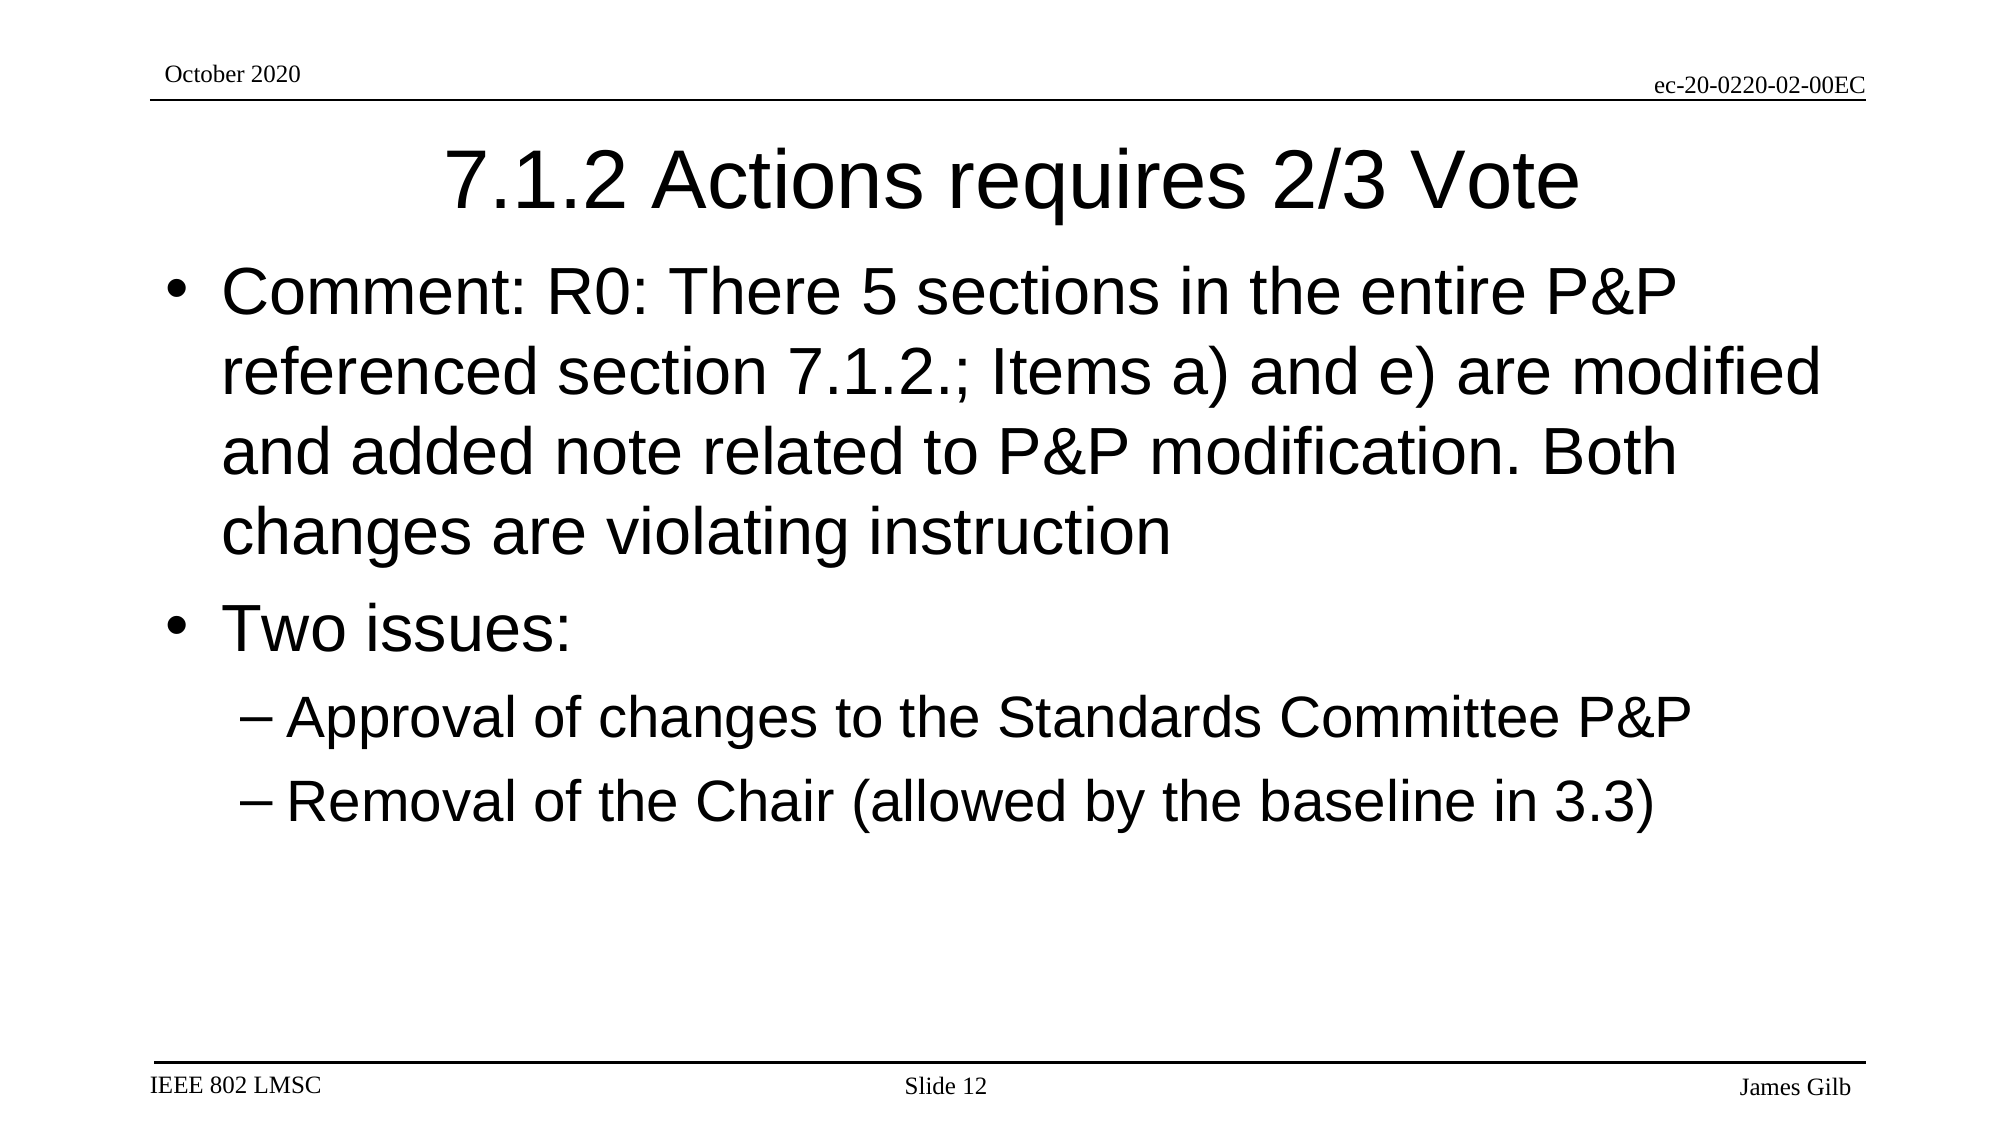

# 7.1.2 Actions requires 2/3 Vote
Comment: R0: There 5 sections in the entire P&P referenced section 7.1.2.; Items a) and e) are modified and added note related to P&P modification. Both changes are violating instruction
Two issues:
Approval of changes to the Standards Committee P&P
Removal of the Chair (allowed by the baseline in 3.3)
12